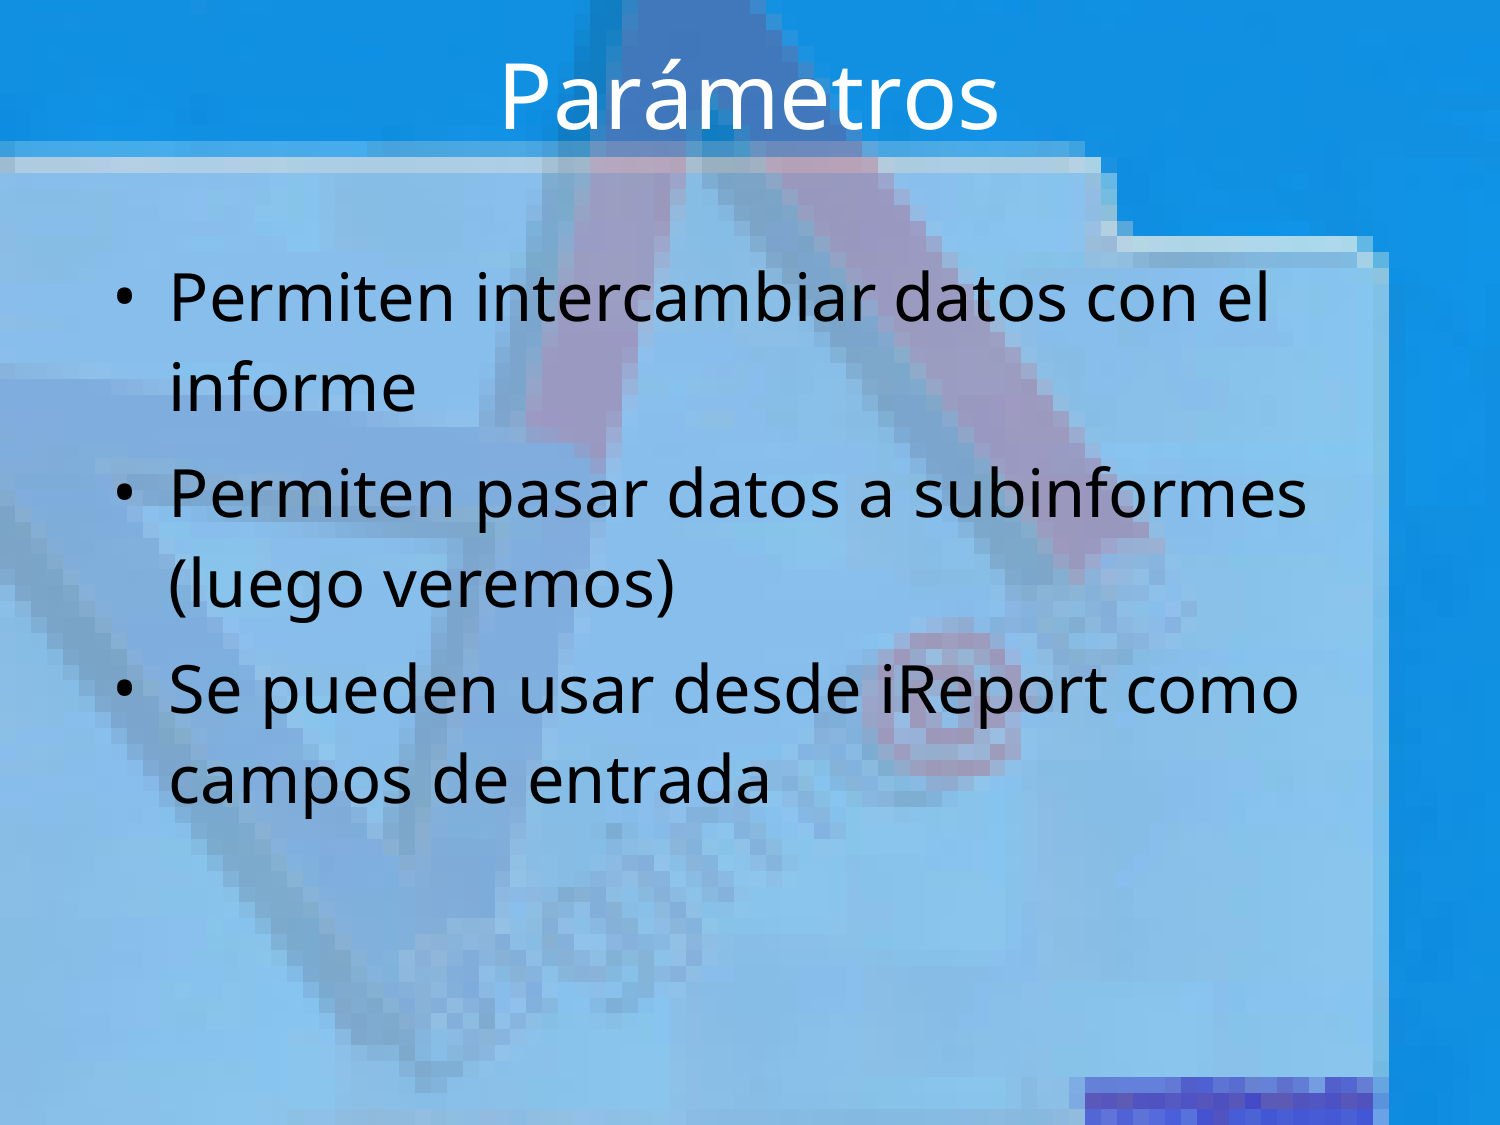

# Parámetros
Permiten intercambiar datos con el informe
Permiten pasar datos a subinformes (luego veremos)
Se pueden usar desde iReport como campos de entrada